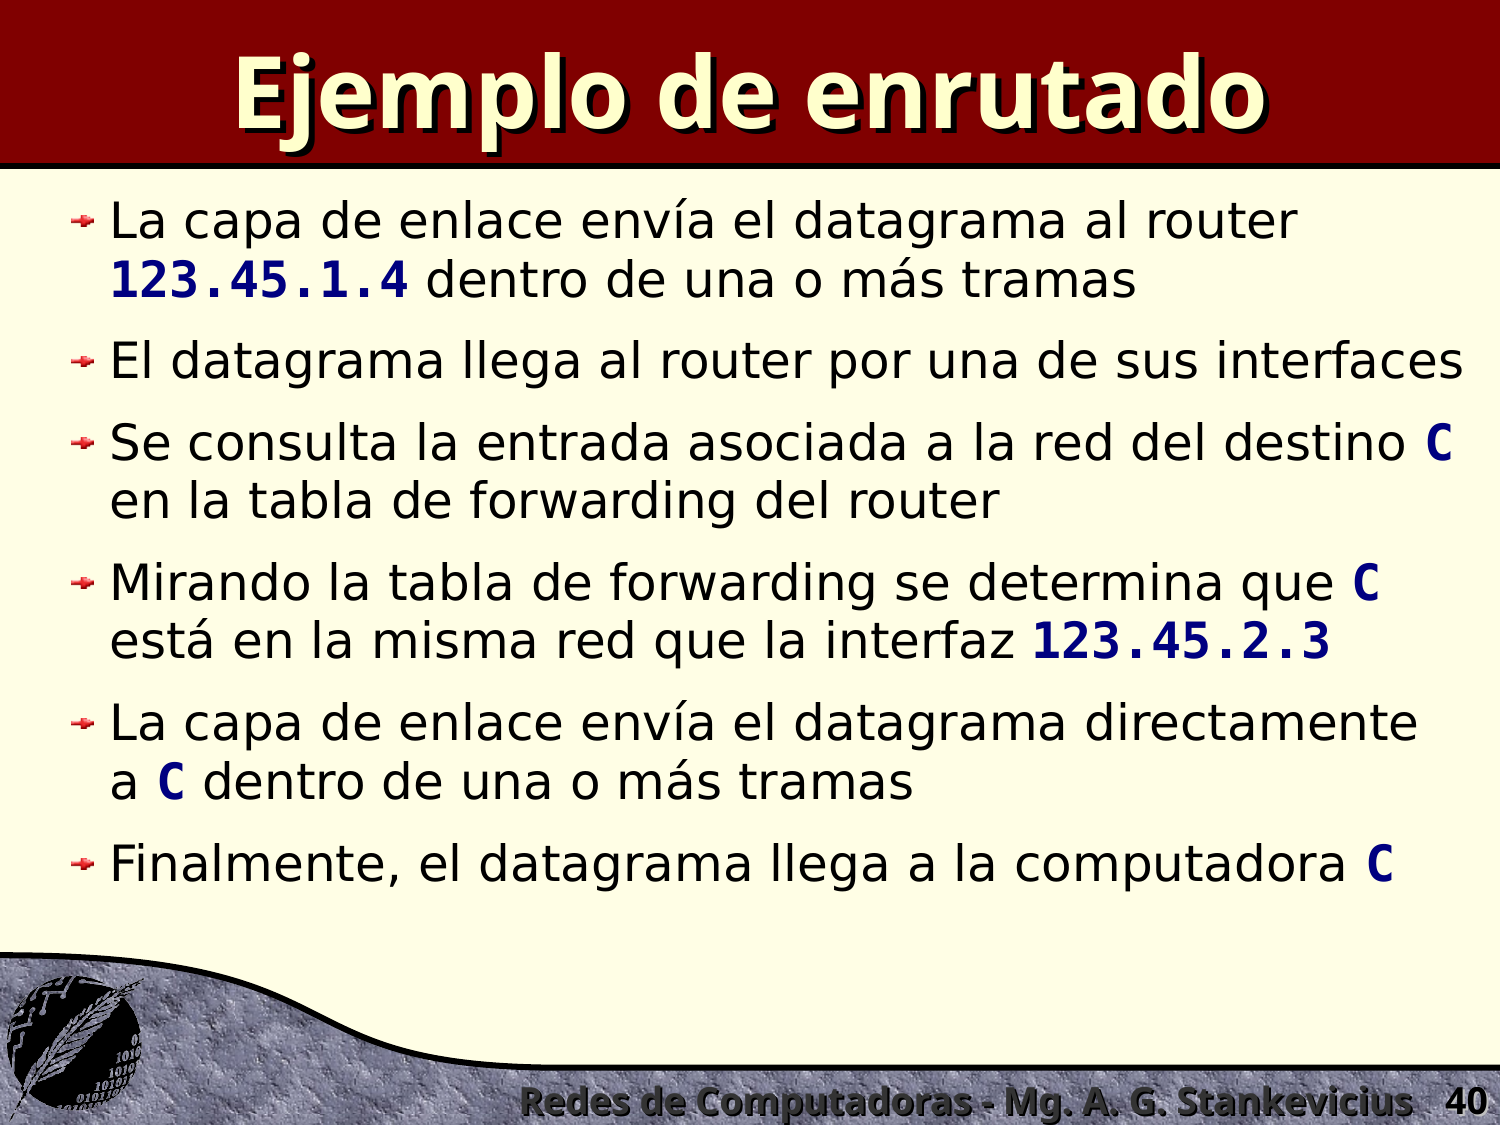

# Ejemplo de enrutado
La capa de enlace envía el datagrama al router 123.45.1.4 dentro de una o más tramas
El datagrama llega al router por una de sus interfaces
Se consulta la entrada asociada a la red del destino C en la tabla de forwarding del router
Mirando la tabla de forwarding se determina que C está en la misma red que la interfaz 123.45.2.3
La capa de enlace envía el datagrama directamente
a C dentro de una o más tramas
Finalmente, el datagrama llega a la computadora C
40